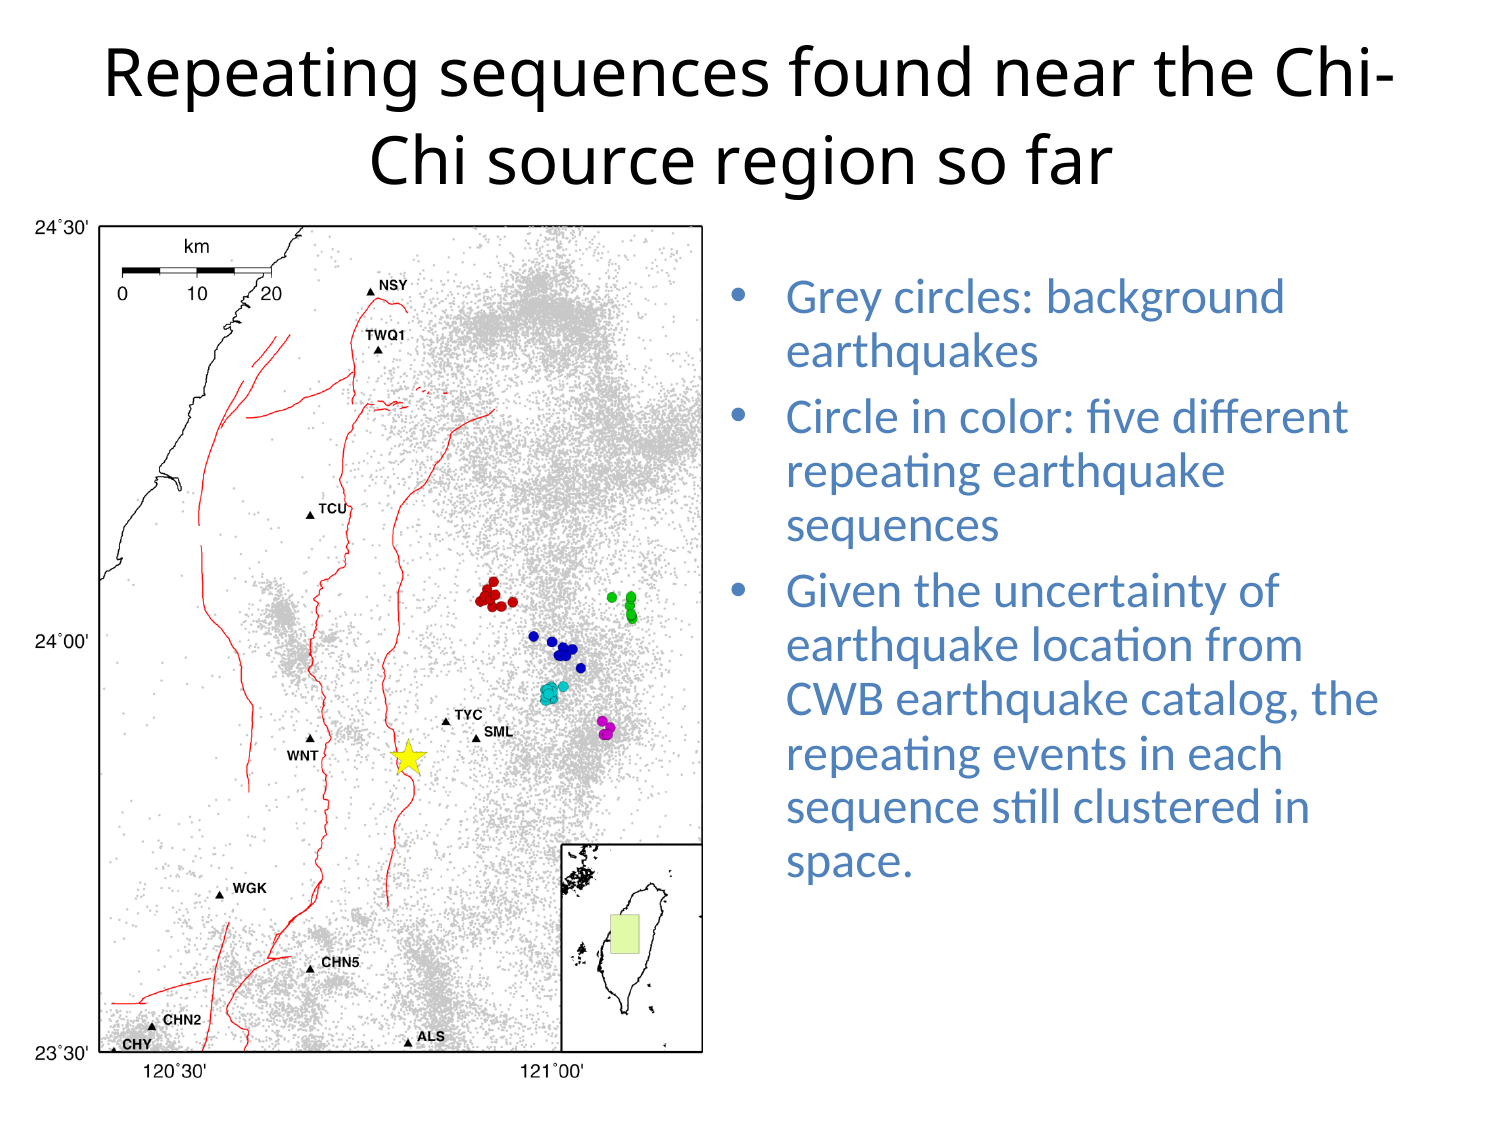

# Repeating sequences found near the Chi-Chi source region so far
Grey circles: background earthquakes
Circle in color: five different repeating earthquake sequences
Given the uncertainty of earthquake location from CWB earthquake catalog, the repeating events in each sequence still clustered in space.